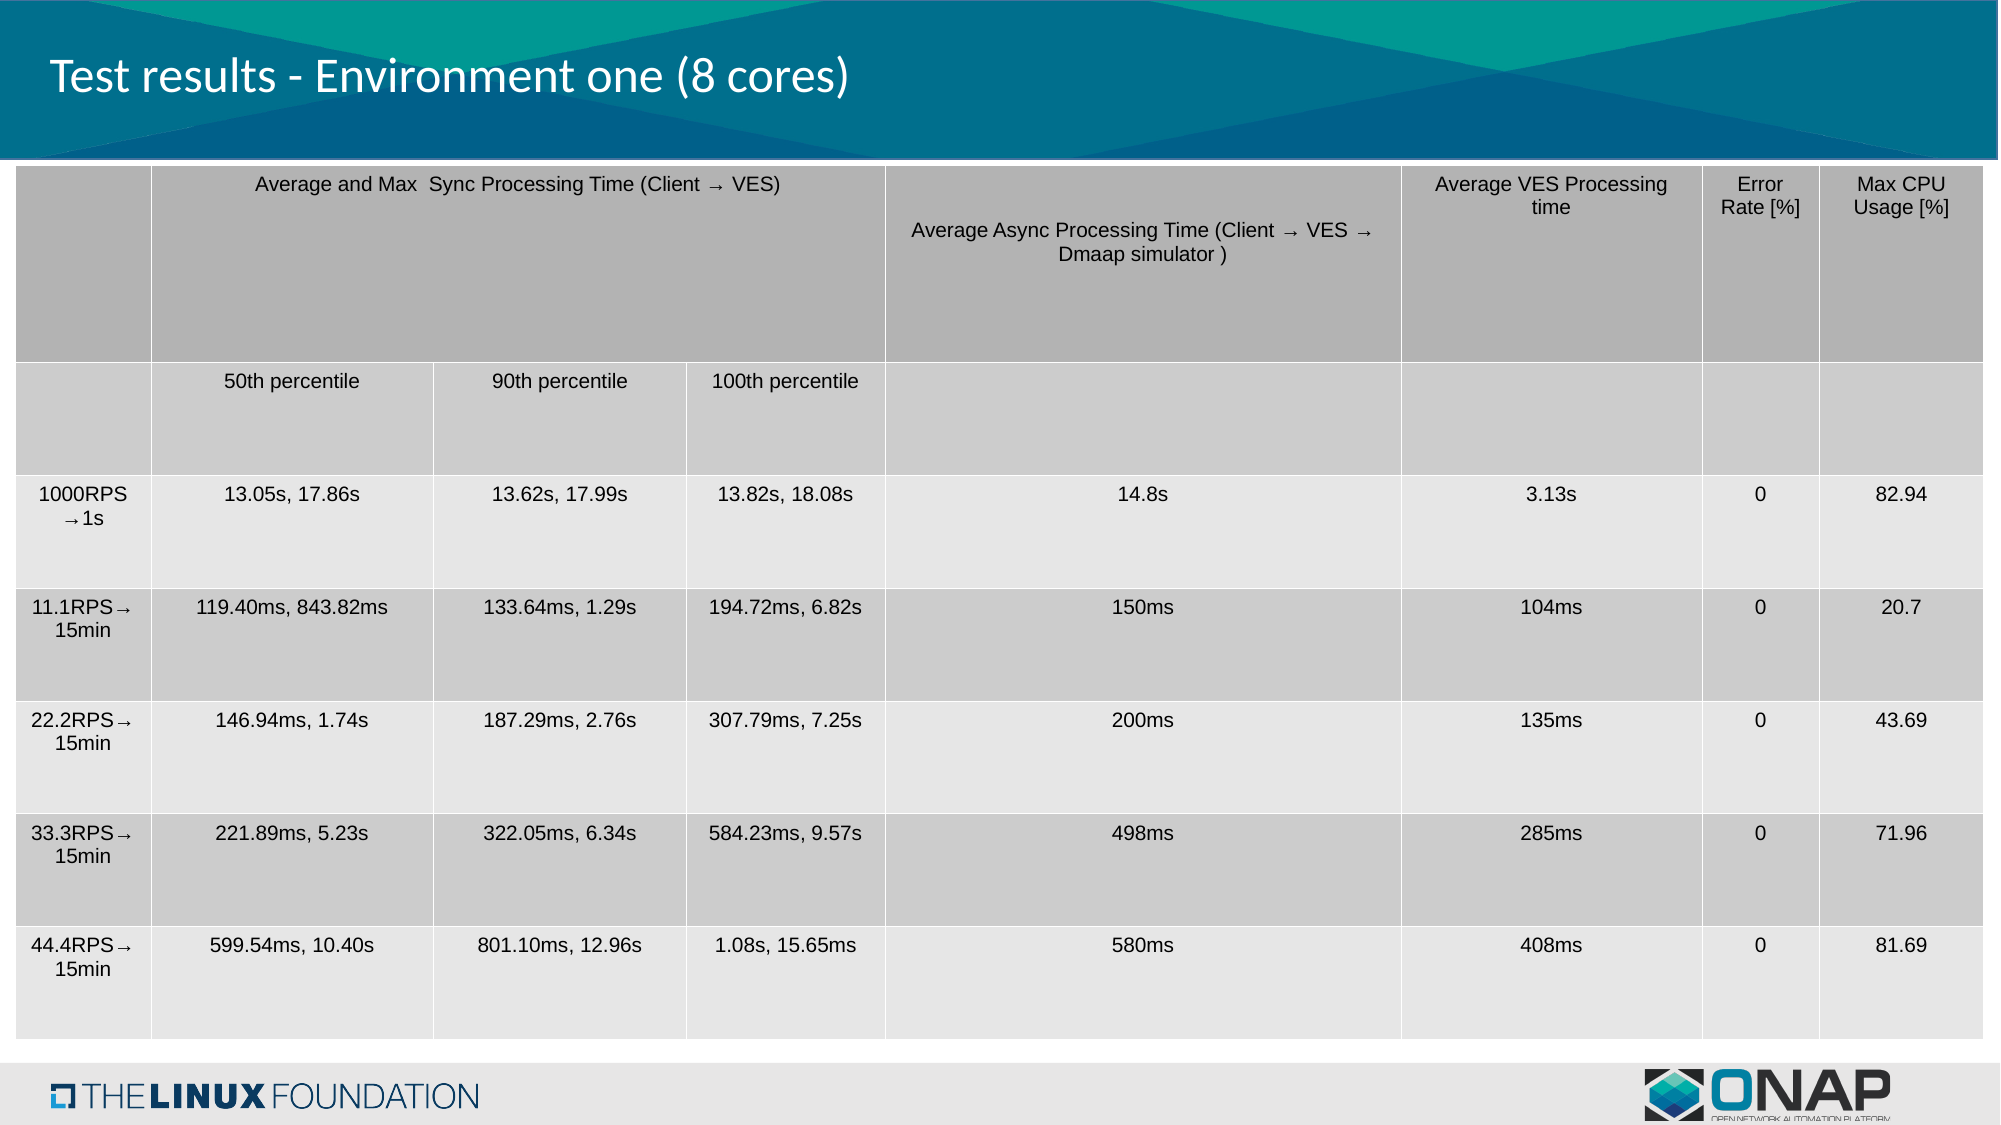

# Test results - Environment one (8 cores)
| | Average and Max Sync Processing Time (Client → VES) | | | Average Async Processing Time (Client → VES → Dmaap simulator ) | Average VES Processing time | Error Rate [%] | Max CPU Usage [%] |
| --- | --- | --- | --- | --- | --- | --- | --- |
| | 50th percentile | 90th percentile | 100th percentile | | | | |
| 1000RPS→1s | 13.05s, 17.86s | 13.62s, 17.99s | 13.82s, 18.08s | 14.8s | 3.13s | 0 | 82.94 |
| 11.1RPS→15min | 119.40ms, 843.82ms | 133.64ms, 1.29s | 194.72ms, 6.82s | 150ms | 104ms | 0 | 20.7 |
| 22.2RPS→15min | 146.94ms, 1.74s | 187.29ms, 2.76s | 307.79ms, 7.25s | 200ms | 135ms | 0 | 43.69 |
| 33.3RPS→15min | 221.89ms, 5.23s | 322.05ms, 6.34s | 584.23ms, 9.57s | 498ms | 285ms | 0 | 71.96 |
| 44.4RPS→15min | 599.54ms, 10.40s | 801.10ms, 12.96s | 1.08s, 15.65ms | 580ms | 408ms | 0 | 81.69 |